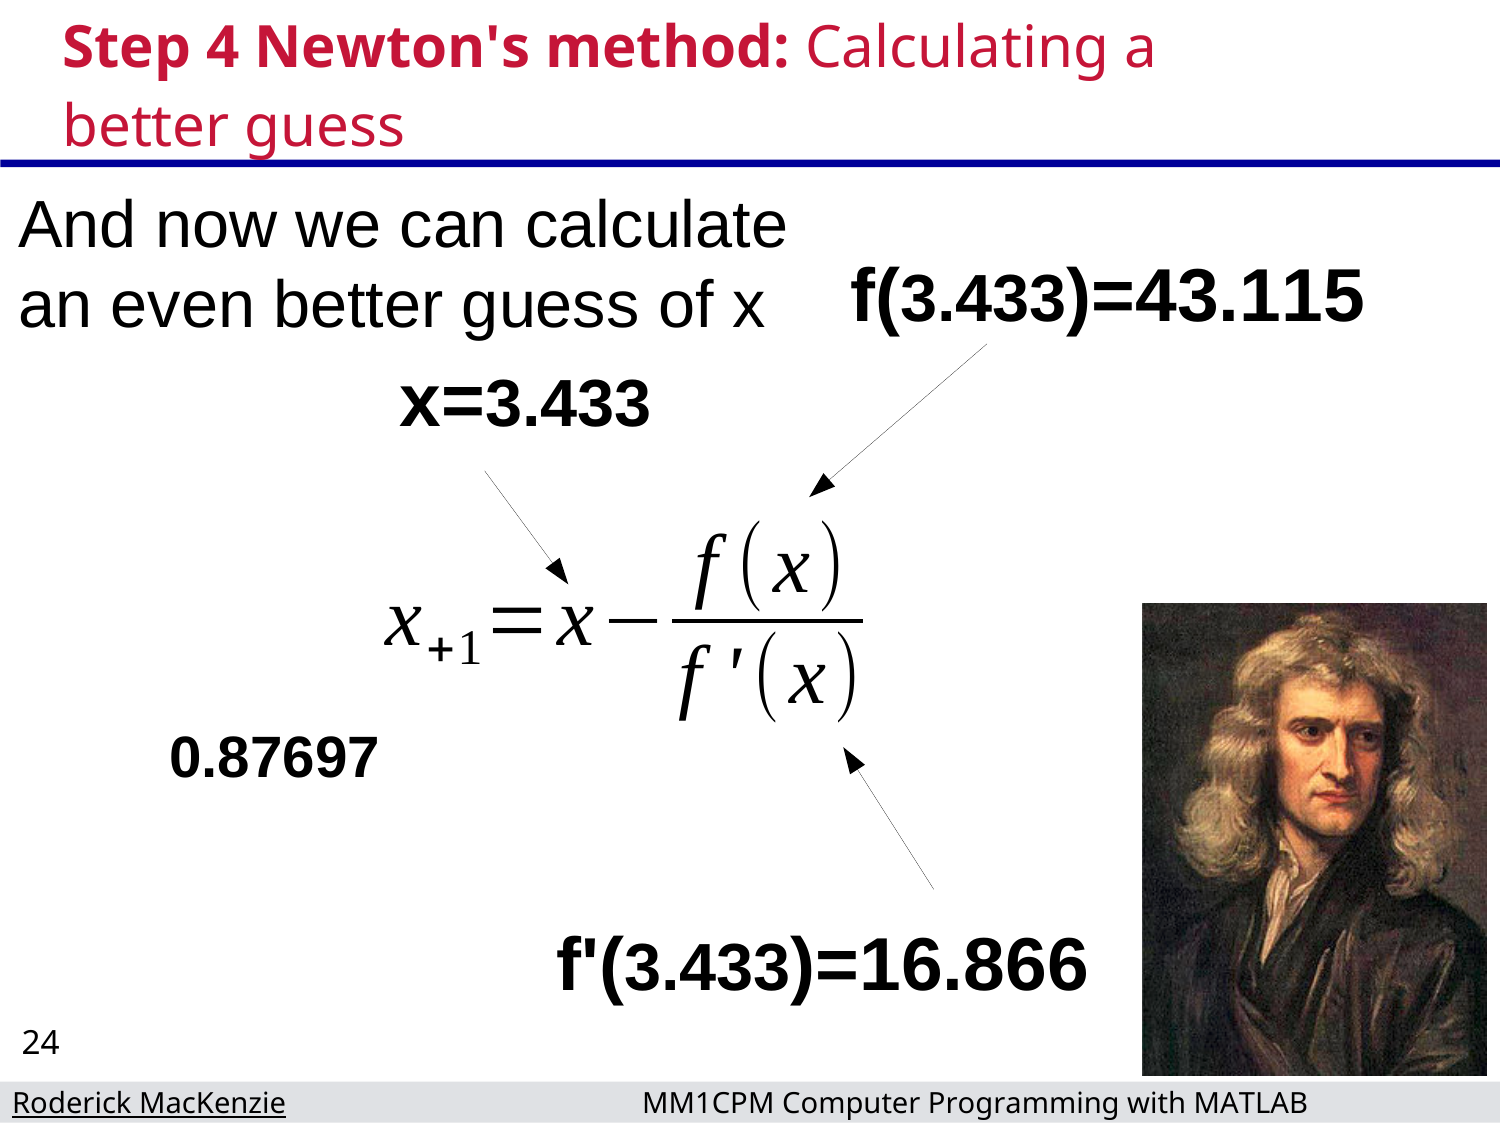

# Step 4 Newton's method: Calculating a better guess
And now we can calculate an even better guess of x
 f(3.433)=43.115
x=3.433
0.87697
f'(3.433)=16.866